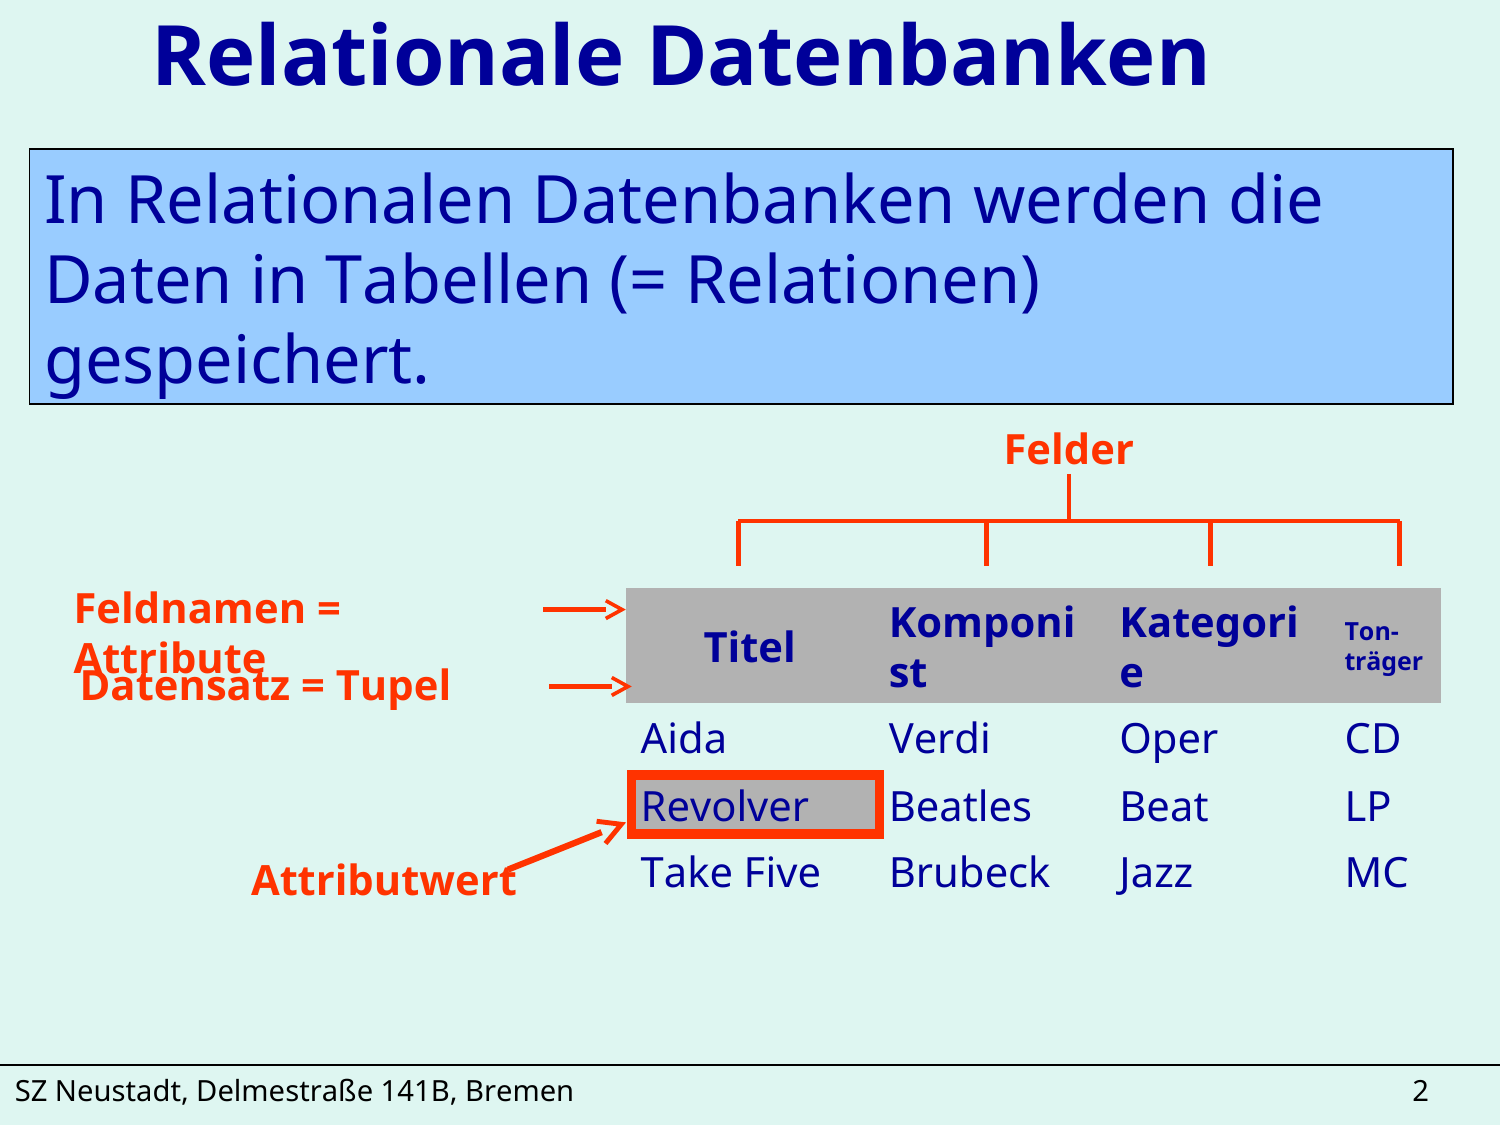

Relationale Datenbanken
In Relationalen Datenbanken werden die Daten in Tabellen (= Relationen) gespeichert.
| | | | | | | | | | | |
| --- | --- | --- | --- | --- | --- | --- | --- | --- | --- | --- |
| | | | | | | | | | | |
| | | | | | | | | | | |
| | Titel | | | Komponist | | | Kategorie | | Ton- träger | |
| | Aida | | | Verdi | | | Oper | | CD | |
| | Revolver | | | Beatles | | | Beat | | LP | |
| | Take Five | | | Brubeck | | | Jazz | | MC | |
Felder
Feldnamen = Attribute
Datensatz = Tupel
Attributwert